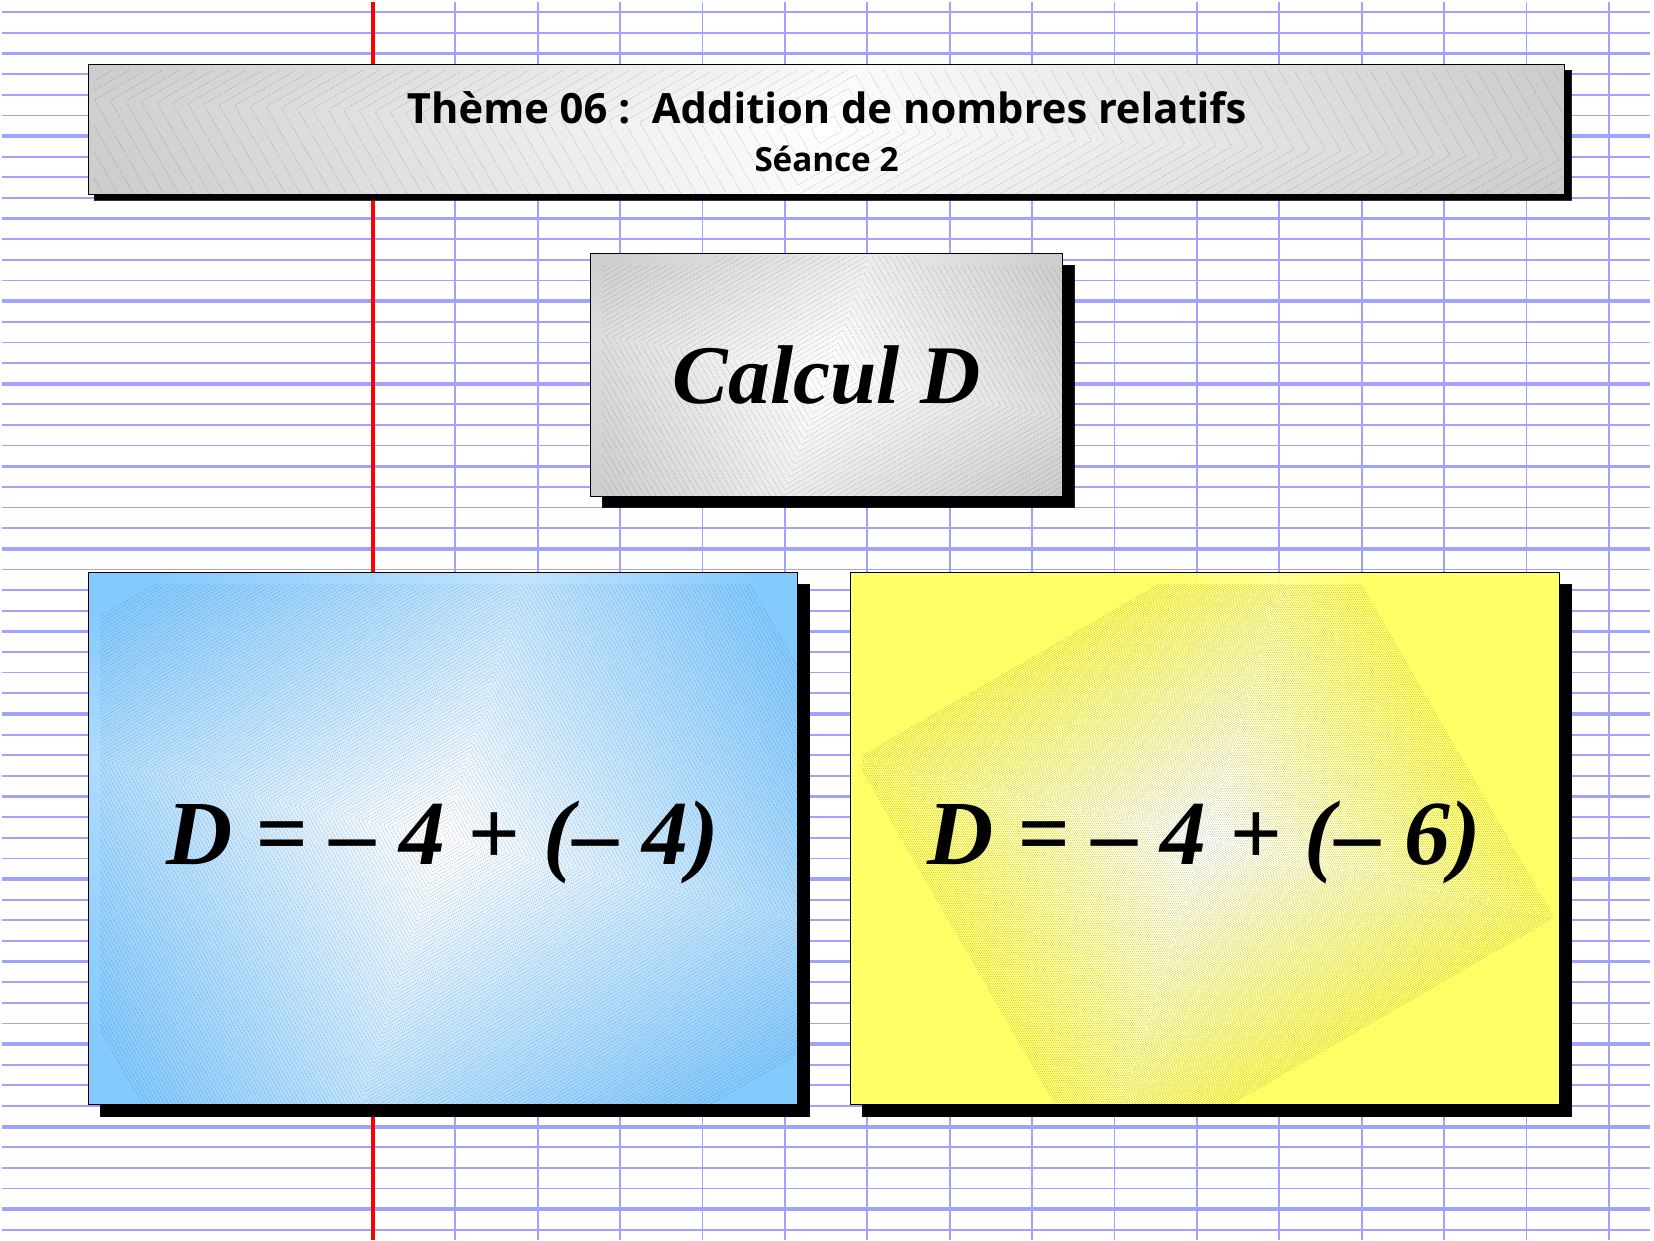

Thème 06 : Addition de nombres relatifs
Séance 2
Calcul D
9
0
1
2
3
4
5
6
7
8
D = – 4 + (– 4)
D = – 4 + (– 6)